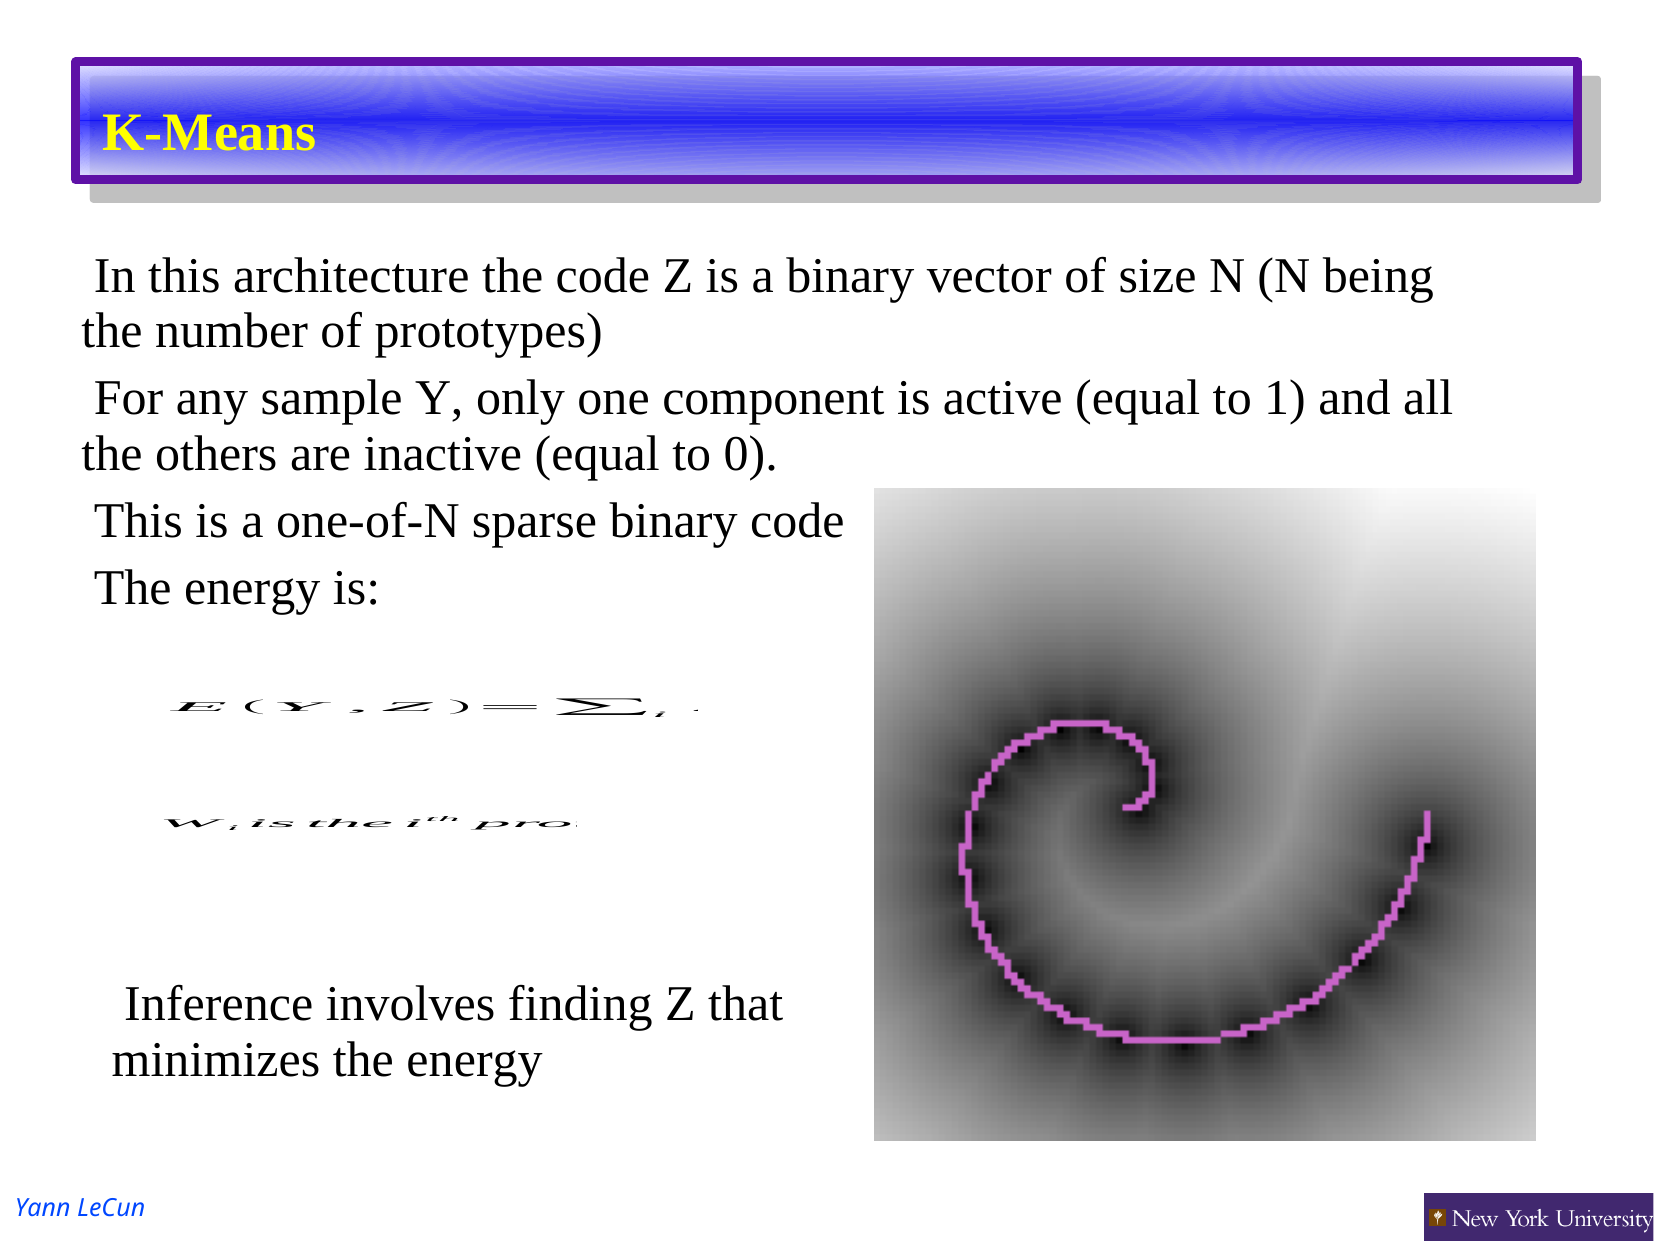

# K-Means
 In this architecture the code Z is a binary vector of size N (N being the number of prototypes)
 For any sample Y, only one component is active (equal to 1) and all the others are inactive (equal to 0).
 This is a one-of-N sparse binary code
 The energy is:
 Inference involves finding Z that minimizes the energy